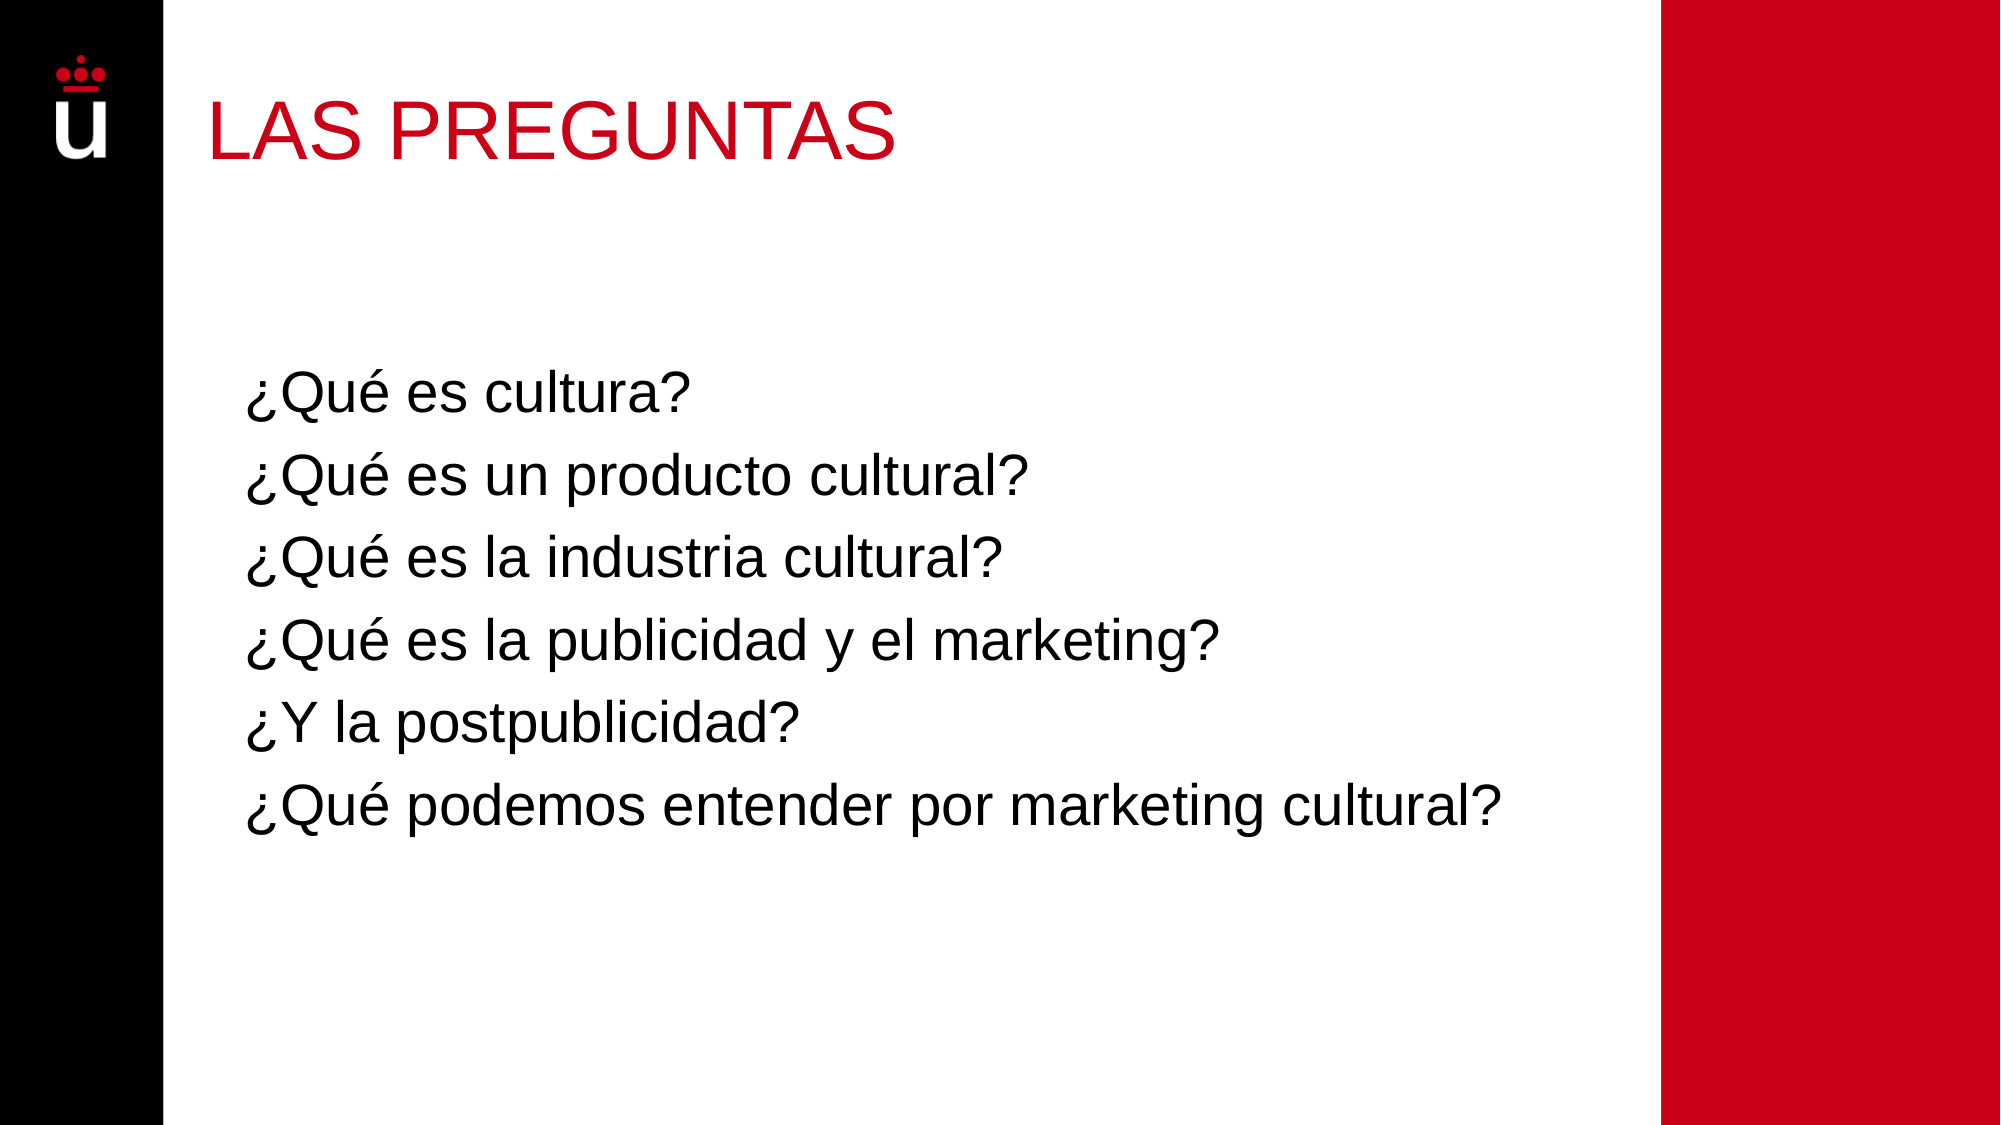

LAS PREGUNTAS
# ¿Qué es cultura?
¿Qué es un producto cultural?
¿Qué es la industria cultural?
¿Qué es la publicidad y el marketing?
¿Y la postpublicidad?
¿Qué podemos entender por marketing cultural?